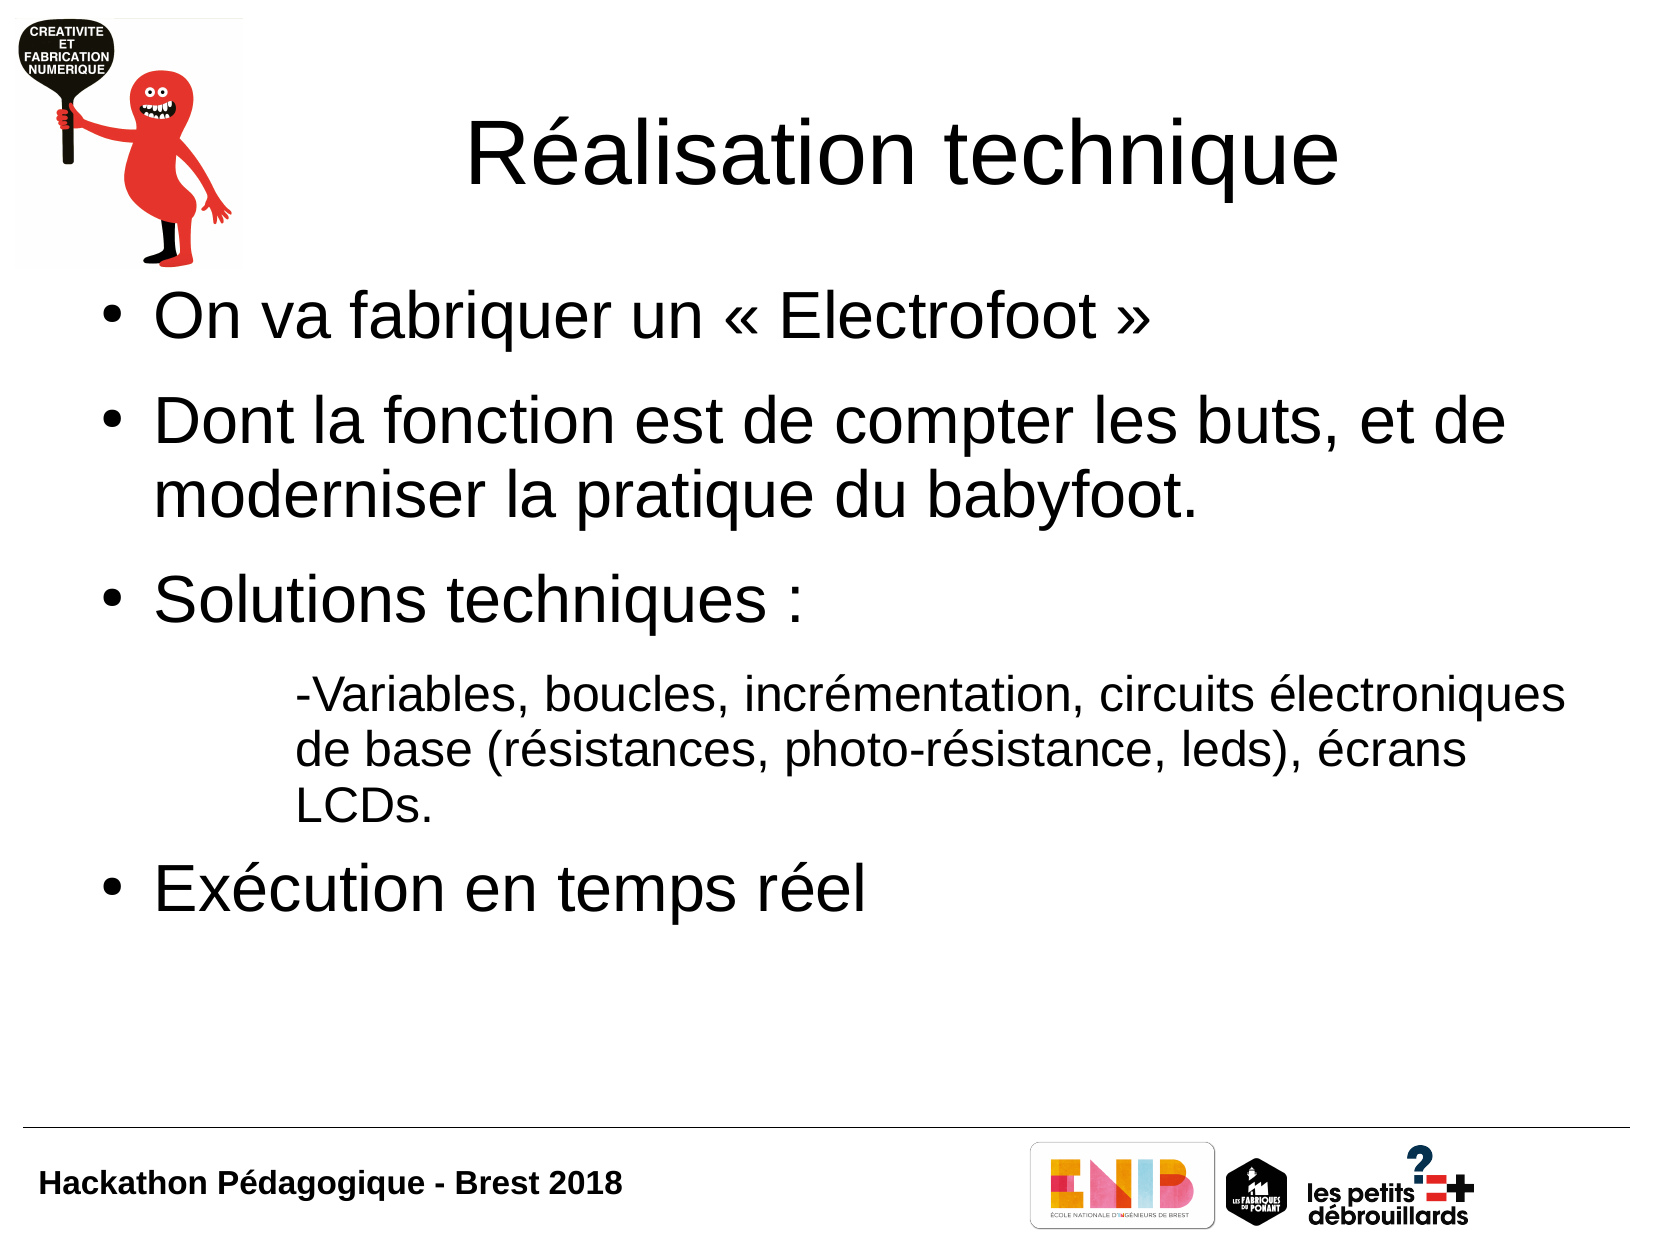

# Réalisation technique
On va fabriquer un « Electrofoot »
Dont la fonction est de compter les buts, et de moderniser la pratique du babyfoot.
Solutions techniques :
-Variables, boucles, incrémentation, circuits électroniques de base (résistances, photo-résistance, leds), écrans LCDs.
Exécution en temps réel
Hackathon Pédagogique - Brest 2018